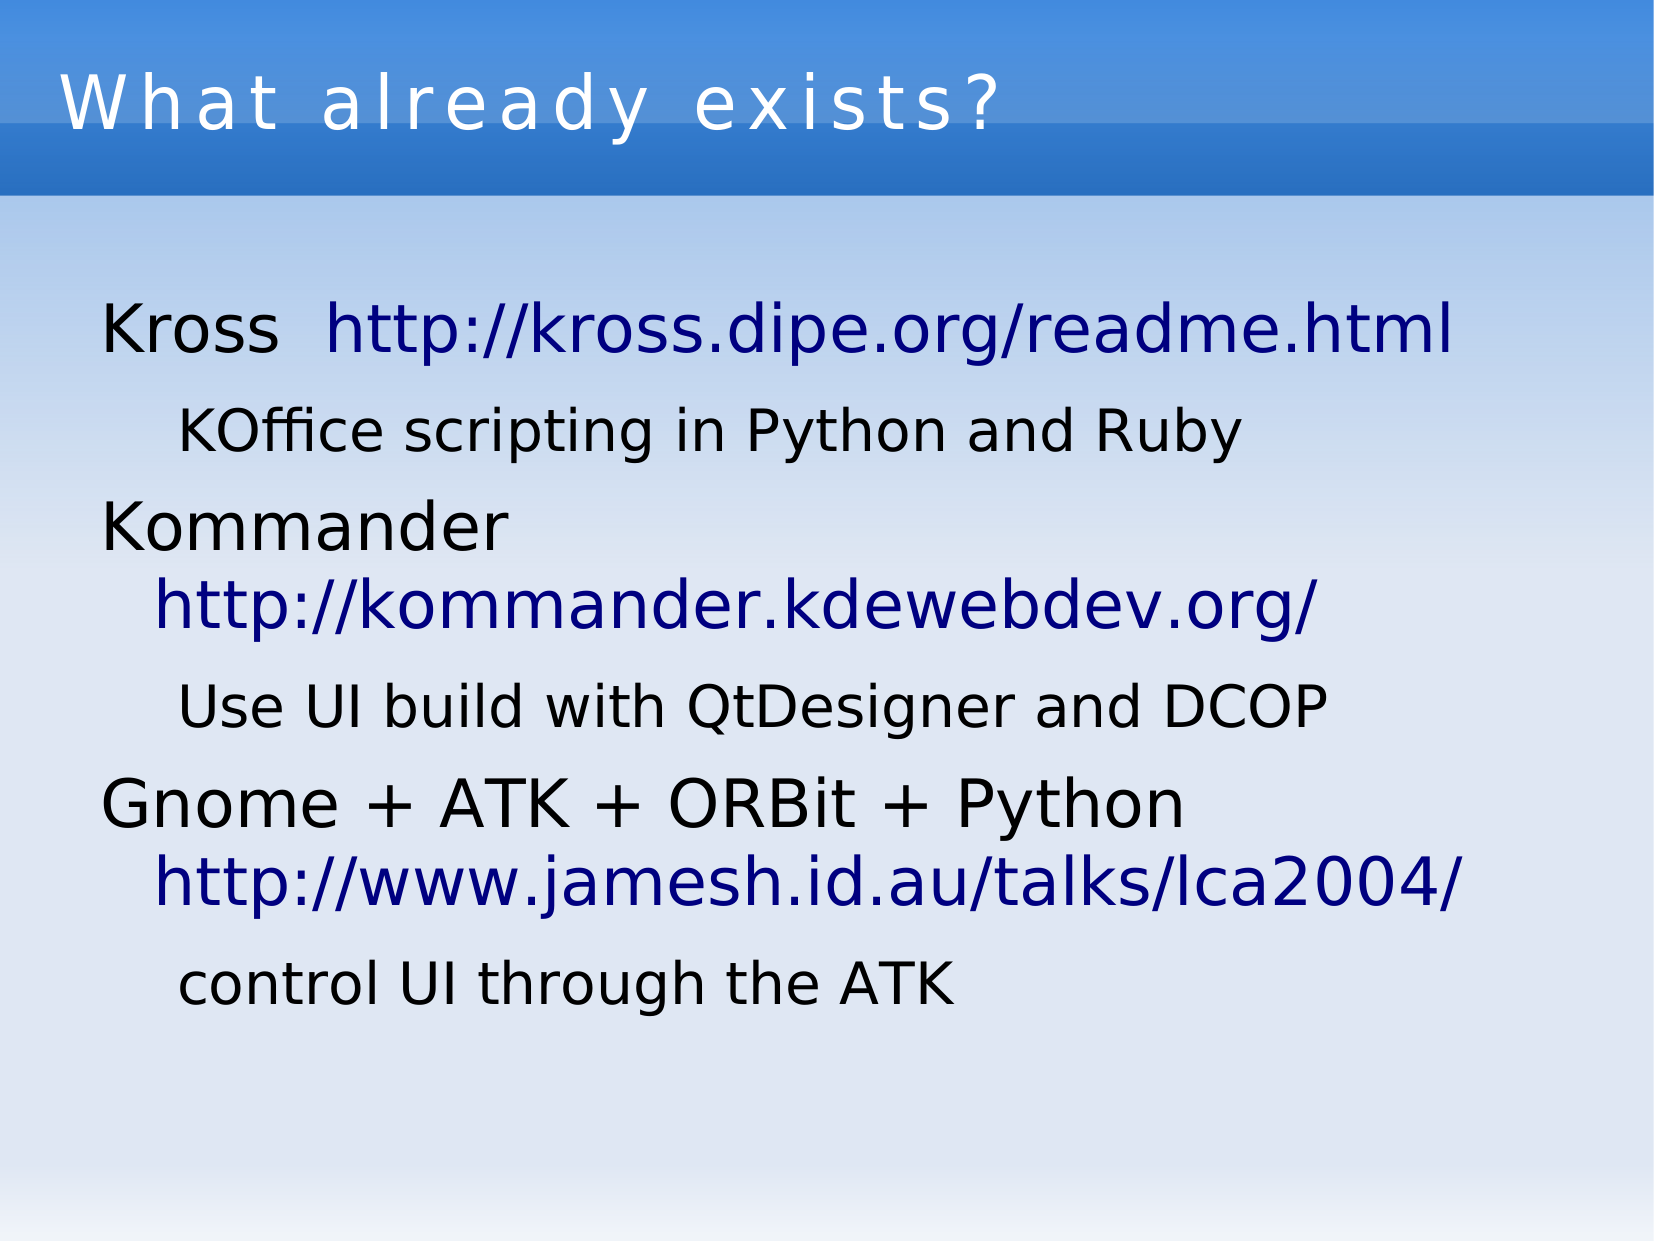

# What already exists?
Kross http://kross.dipe.org/readme.html
KOffice scripting in Python and Ruby
Kommander http://kommander.kdewebdev.org/
Use UI build with QtDesigner and DCOP
Gnome + ATK + ORBit + Python http://www.jamesh.id.au/talks/lca2004/
control UI through the ATK